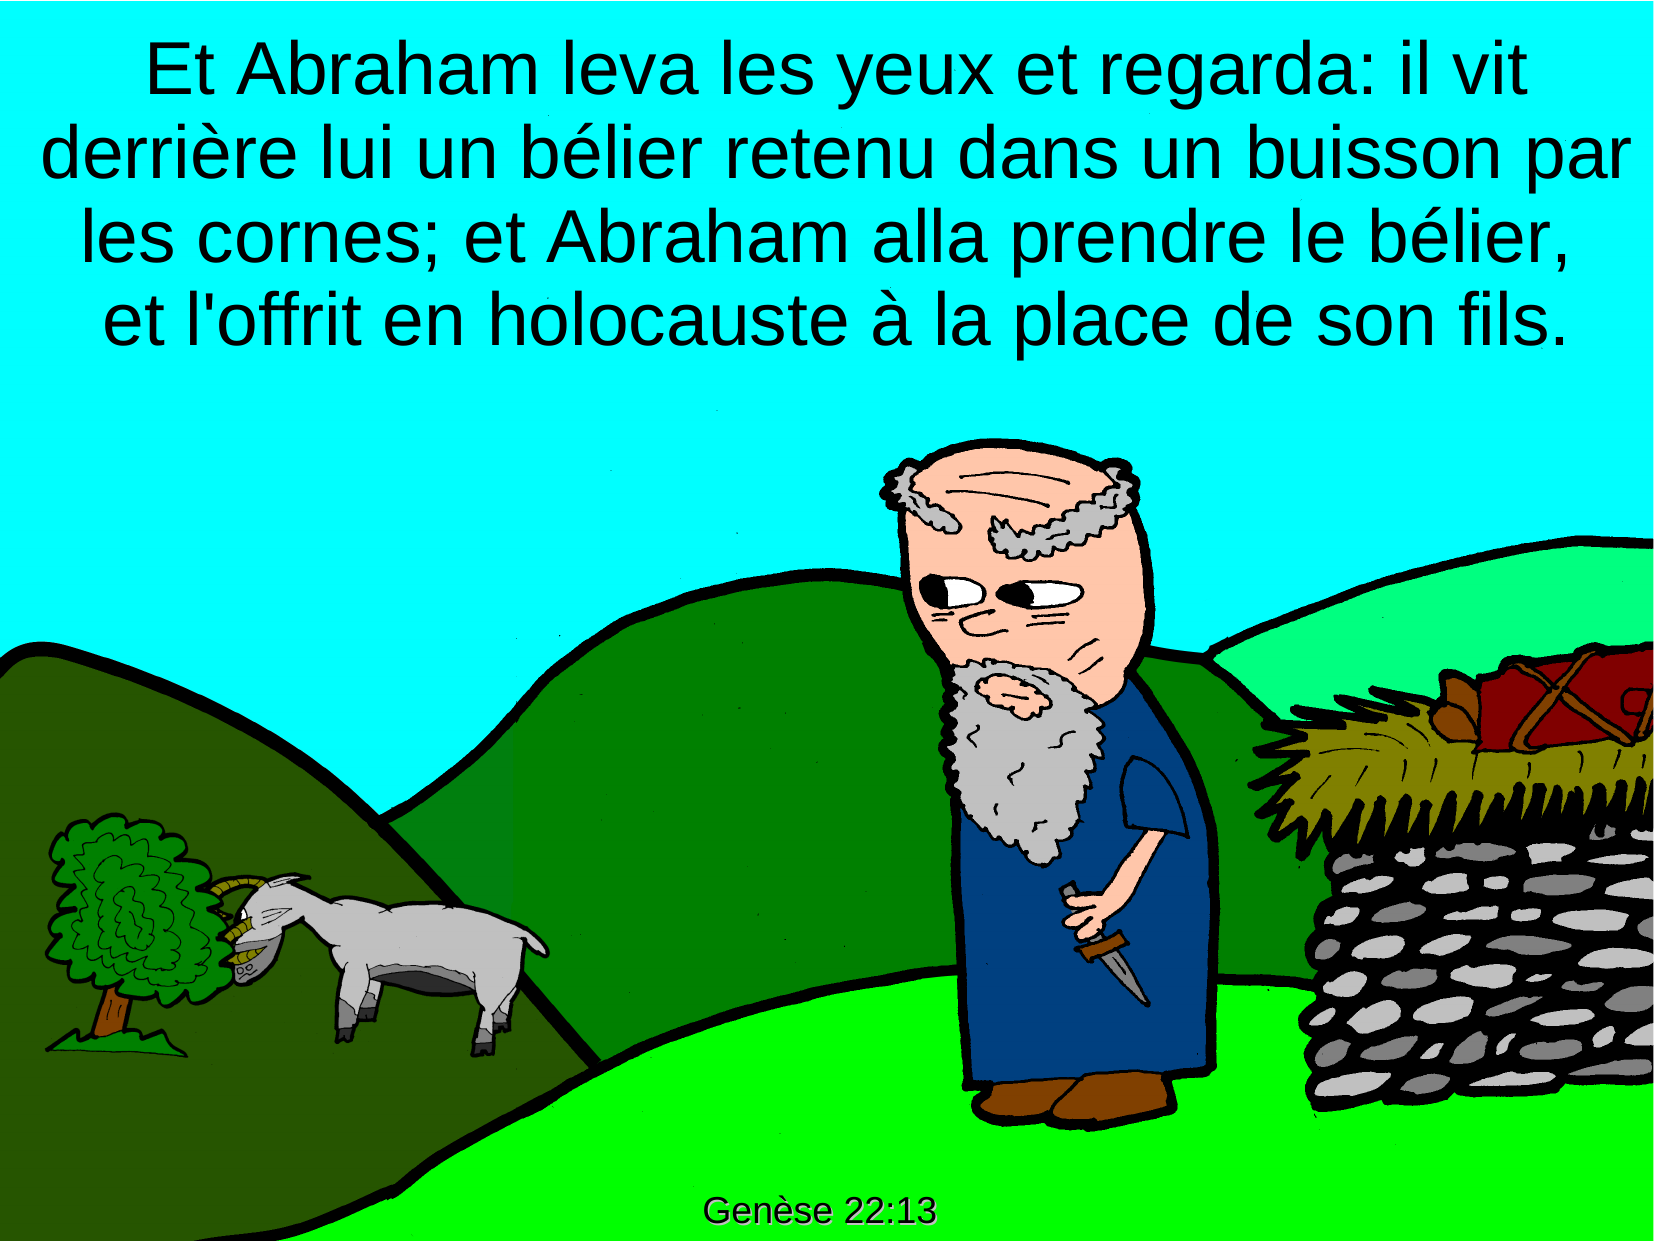

Et Abraham leva les yeux et regarda: il vit derrière lui un bélier retenu dans un buisson par les cornes; et Abraham alla prendre le bélier,
et l'offrit en holocauste à la place de son fils.
Genèse 22:13